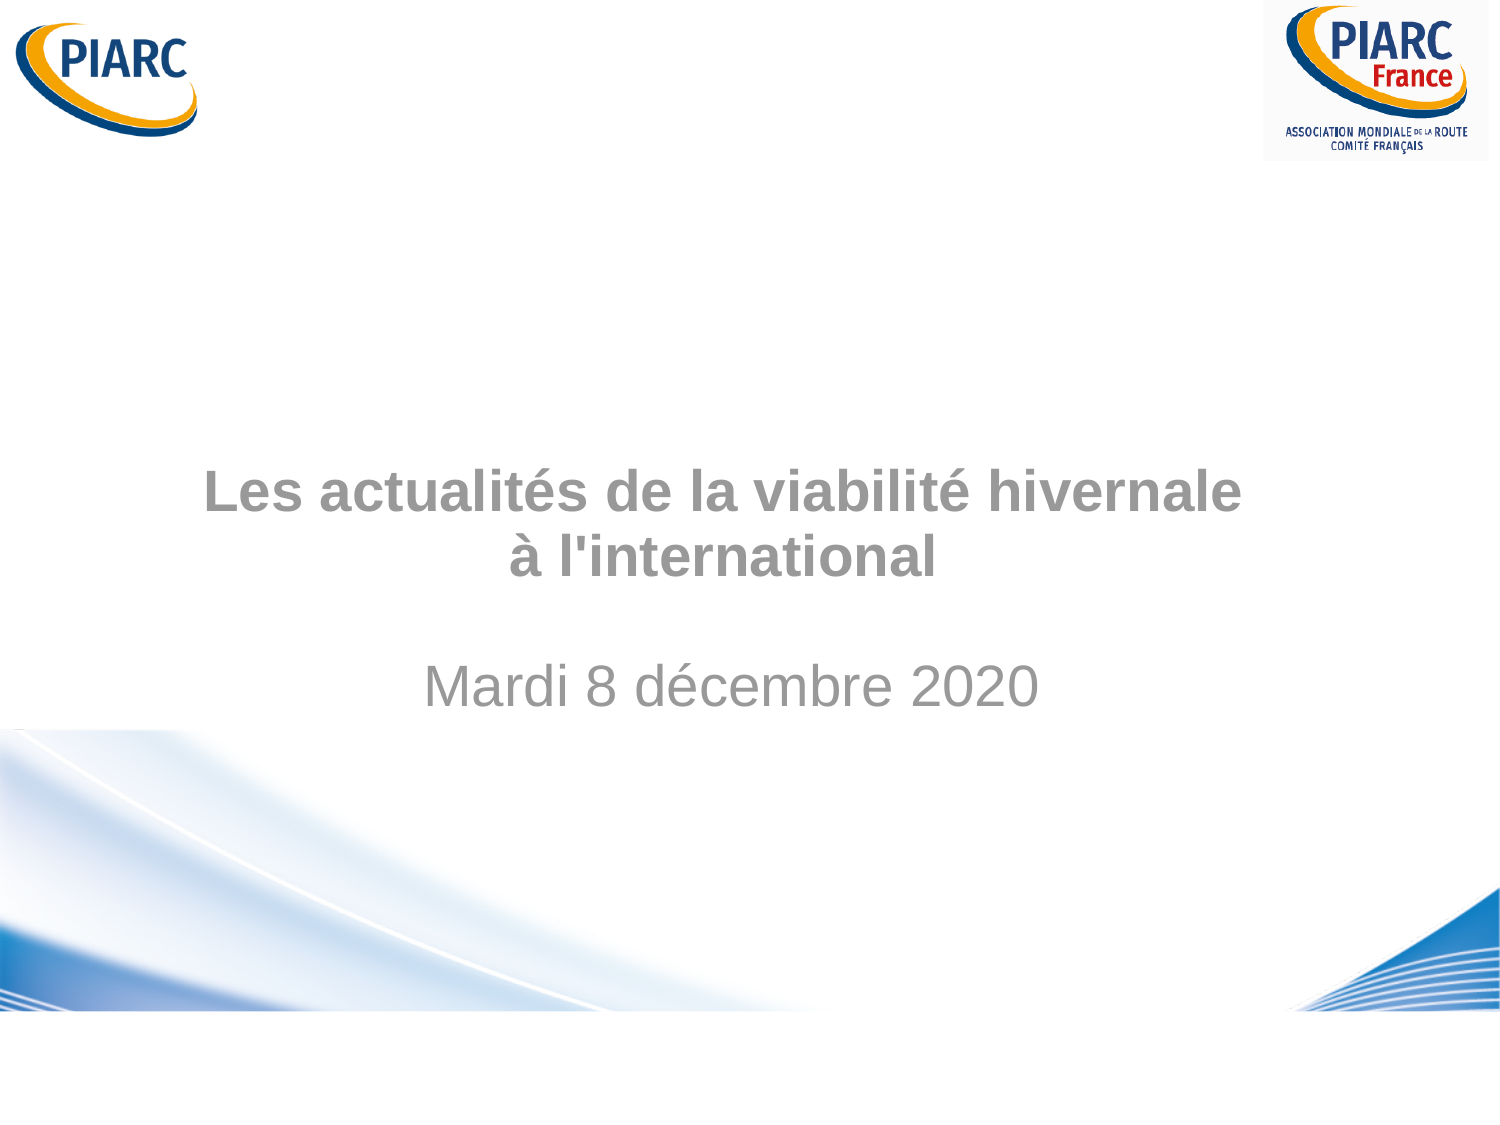

#
Les actualités de la viabilité hivernale
à l'international
 Mardi 8 décembre 2020